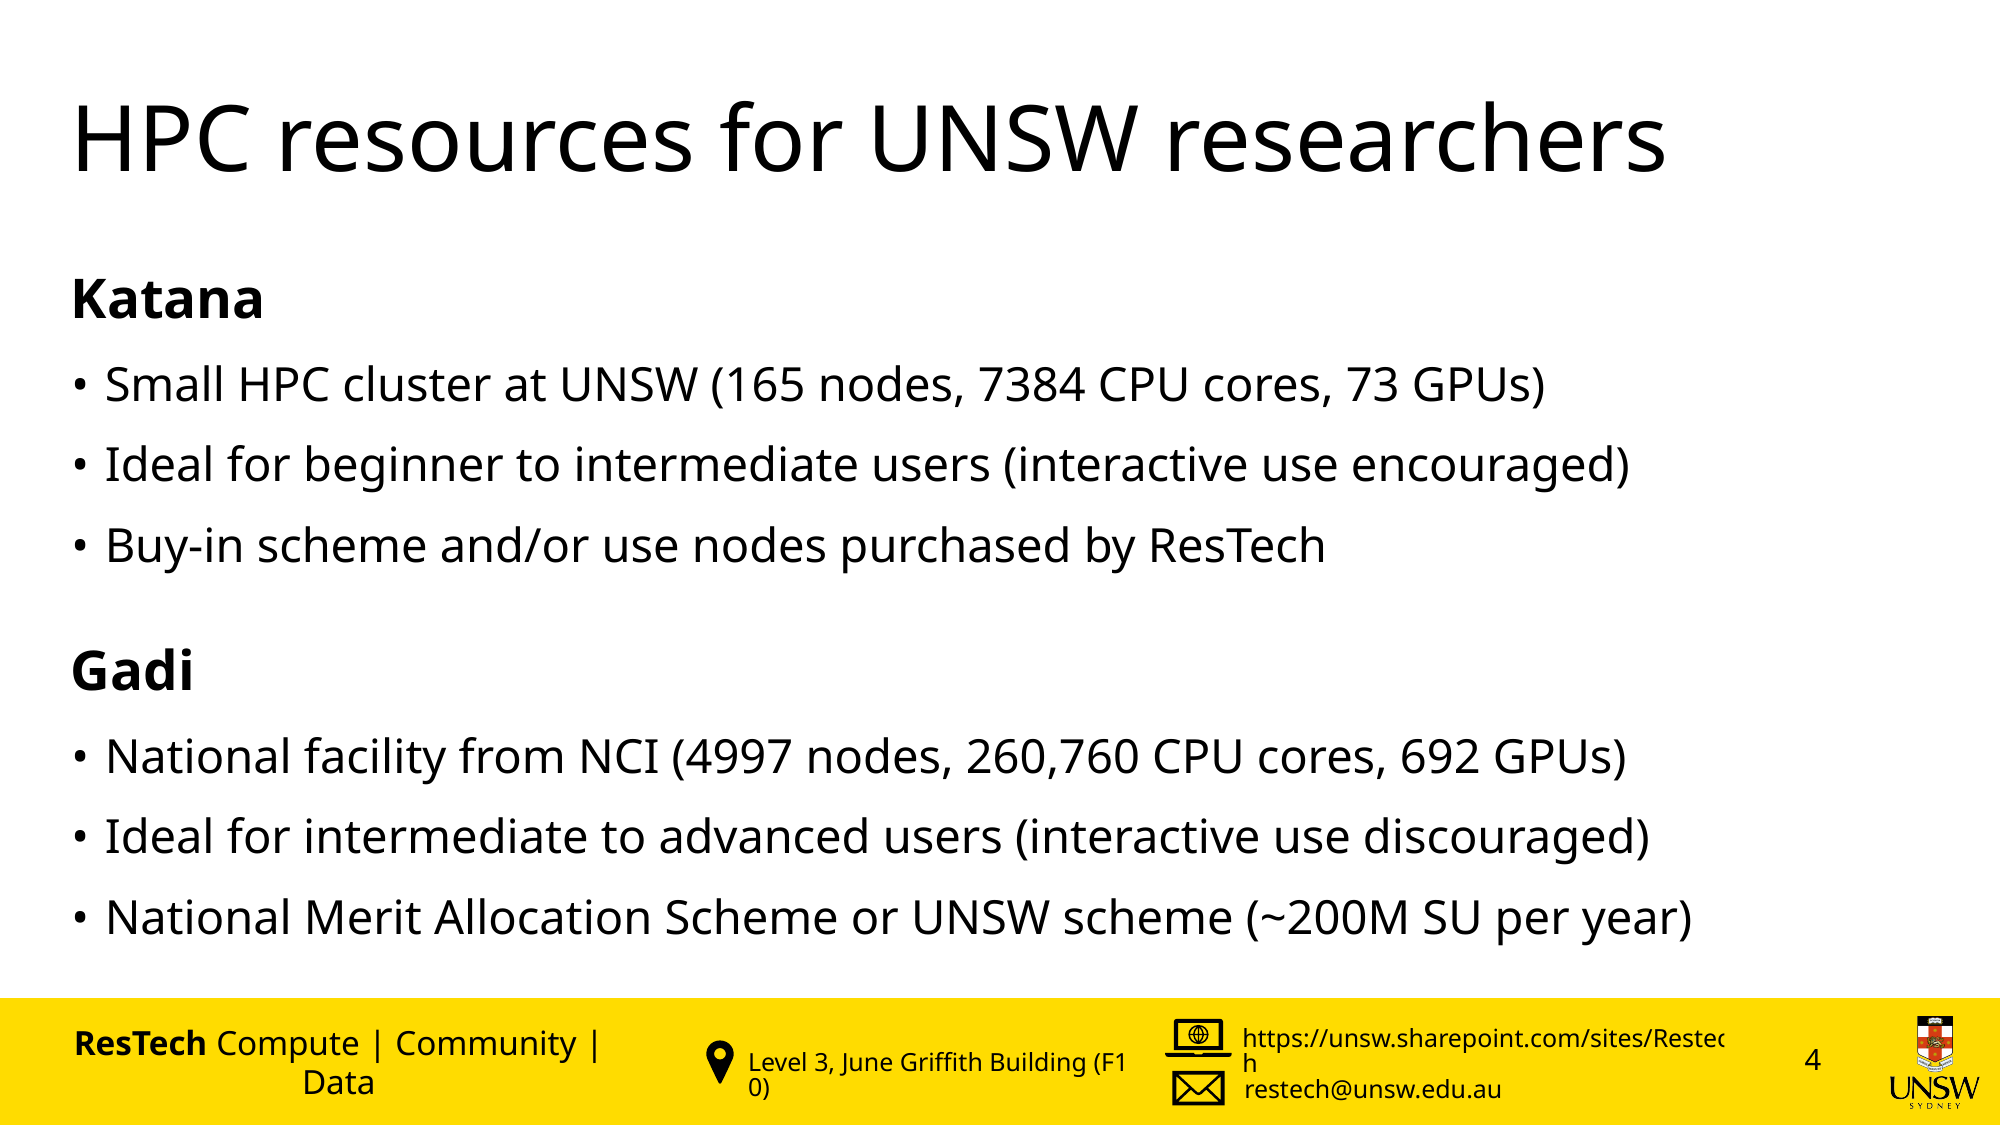

# HPC resources for UNSW researchers
Katana
Small HPC cluster at UNSW (165 nodes, 7384 CPU cores, 73 GPUs)
Ideal for beginner to intermediate users (interactive use encouraged)
Buy-in scheme and/or use nodes purchased by ResTech
Gadi
National facility from NCI (4997 nodes, 260,760 CPU cores, 692 GPUs)
Ideal for intermediate to advanced users (interactive use discouraged)
National Merit Allocation Scheme or UNSW scheme (~200M SU per year)